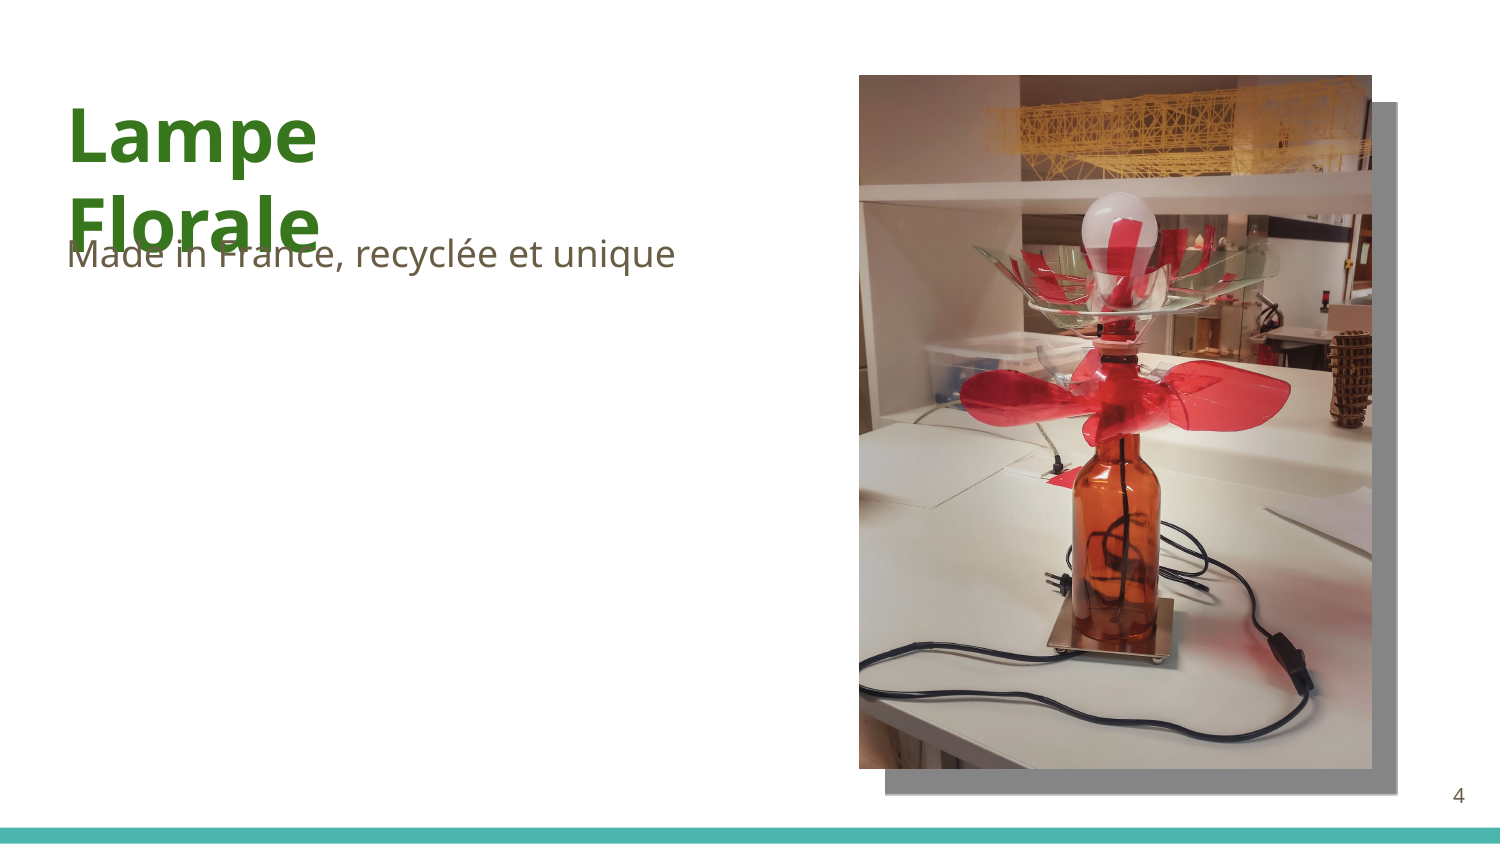

# Lampe Florale
Made in France, recyclée et unique